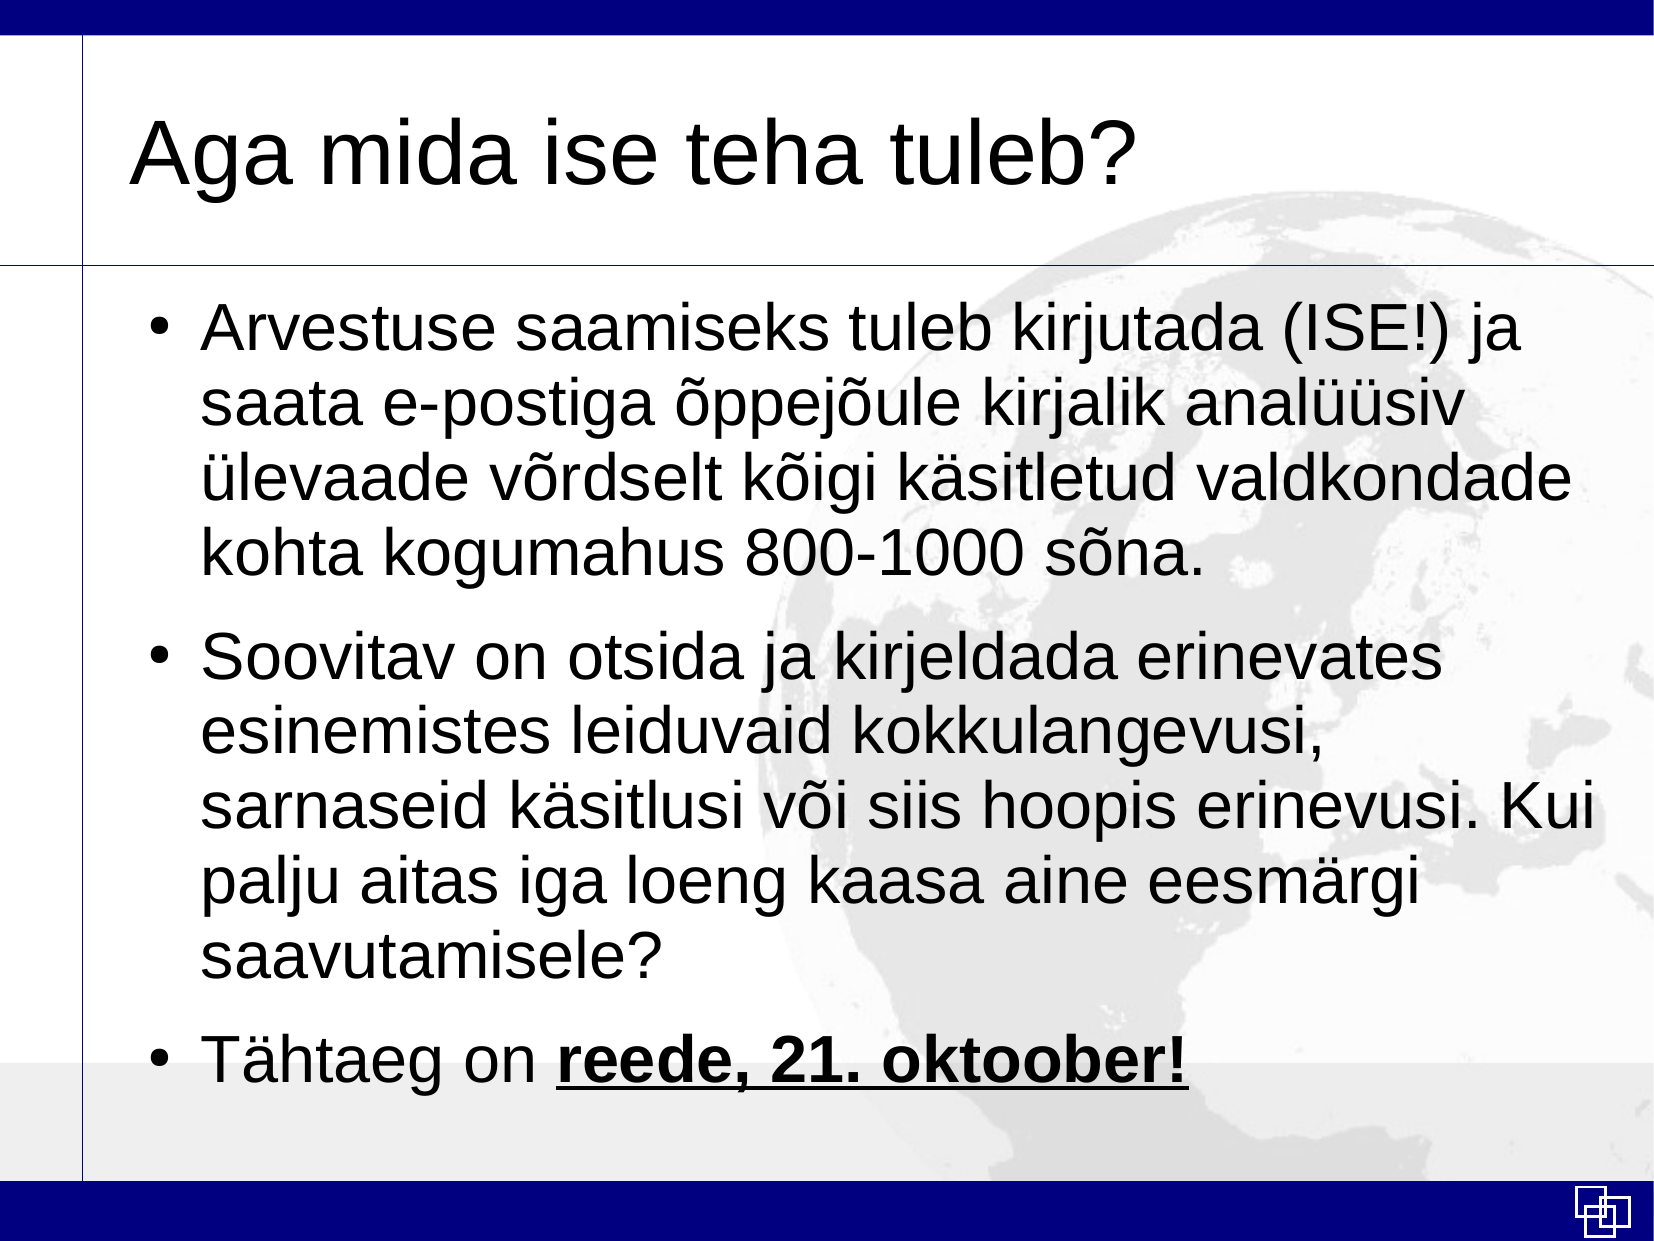

# Aga mida ise teha tuleb?
Arvestuse saamiseks tuleb kirjutada (ISE!) ja saata e-postiga õppejõule kirjalik analüüsiv ülevaade võrdselt kõigi käsitletud valdkondade kohta kogumahus 800-1000 sõna.
Soovitav on otsida ja kirjeldada erinevates esinemistes leiduvaid kokkulangevusi, sarnaseid käsitlusi või siis hoopis erinevusi. Kui palju aitas iga loeng kaasa aine eesmärgi saavutamisele?
Tähtaeg on reede, 21. oktoober!